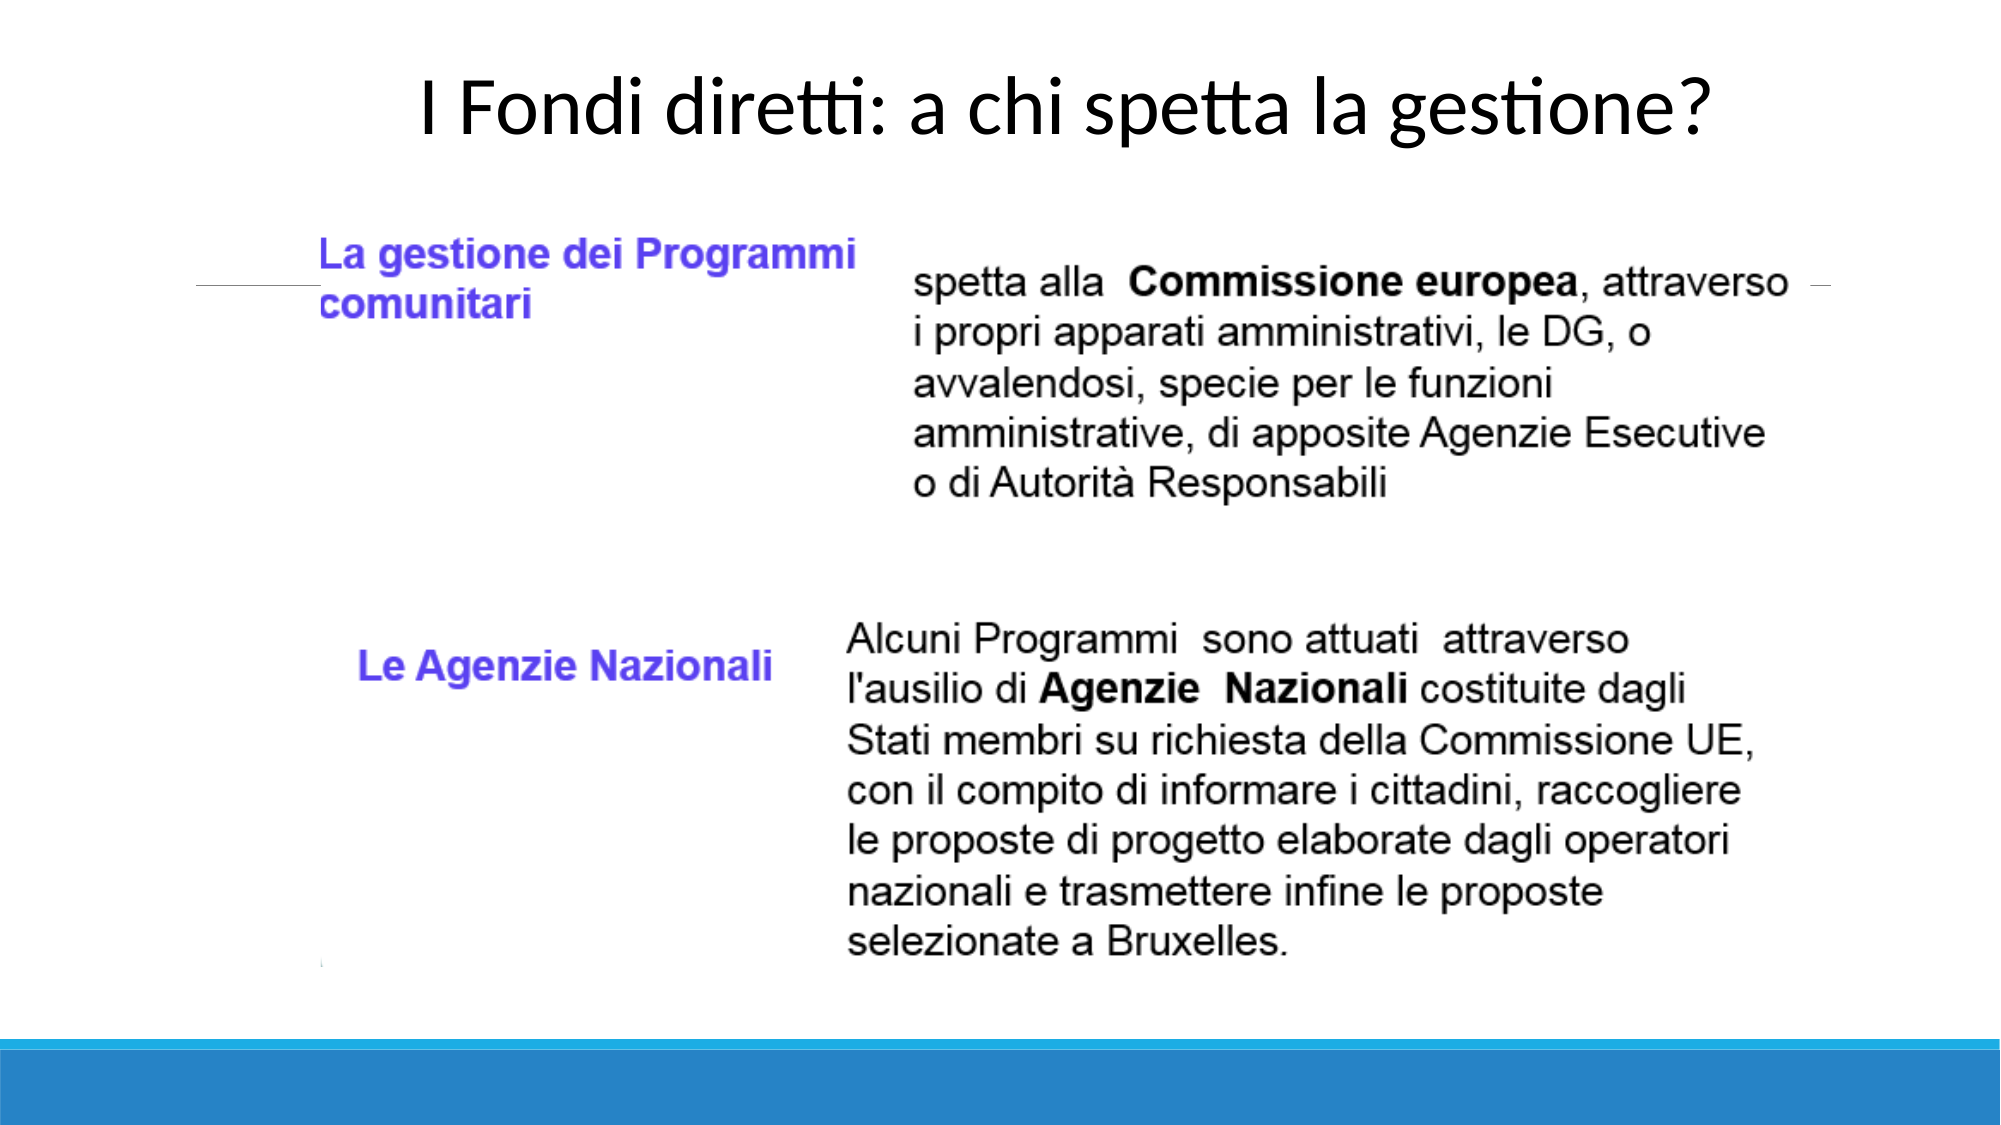

I Fondi diretti: a chi spetta la gestione?